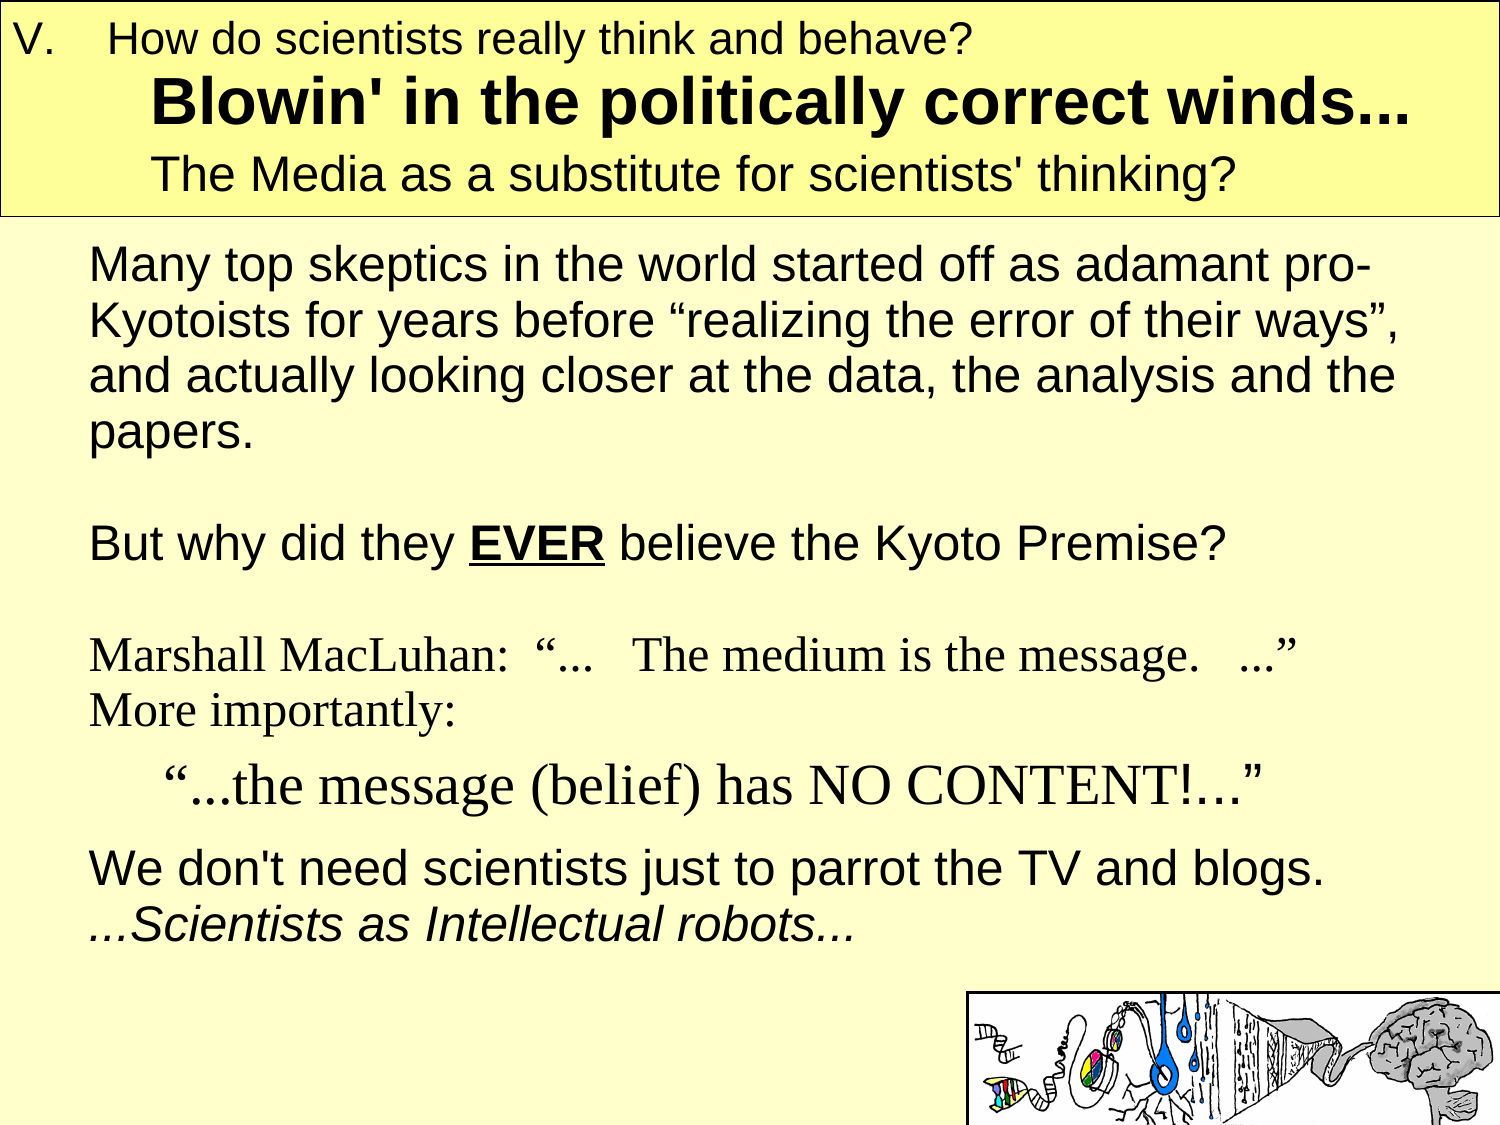

# V. How do scientists really think and behave? Blowin' in the politically correct winds... The Media as a substitute for scientists' thinking?
Many top skeptics in the world started off as adamant pro-Kyotoists for years before “realizing the error of their ways”, and actually looking closer at the data, the analysis and the papers.
But why did they EVER believe the Kyoto Premise?
Marshall MacLuhan: “... The medium is the message. ...”
More importantly:
“...the message (belief) has NO CONTENT!...”
We don't need scientists just to parrot the TV and blogs.
...Scientists as Intellectual robots...